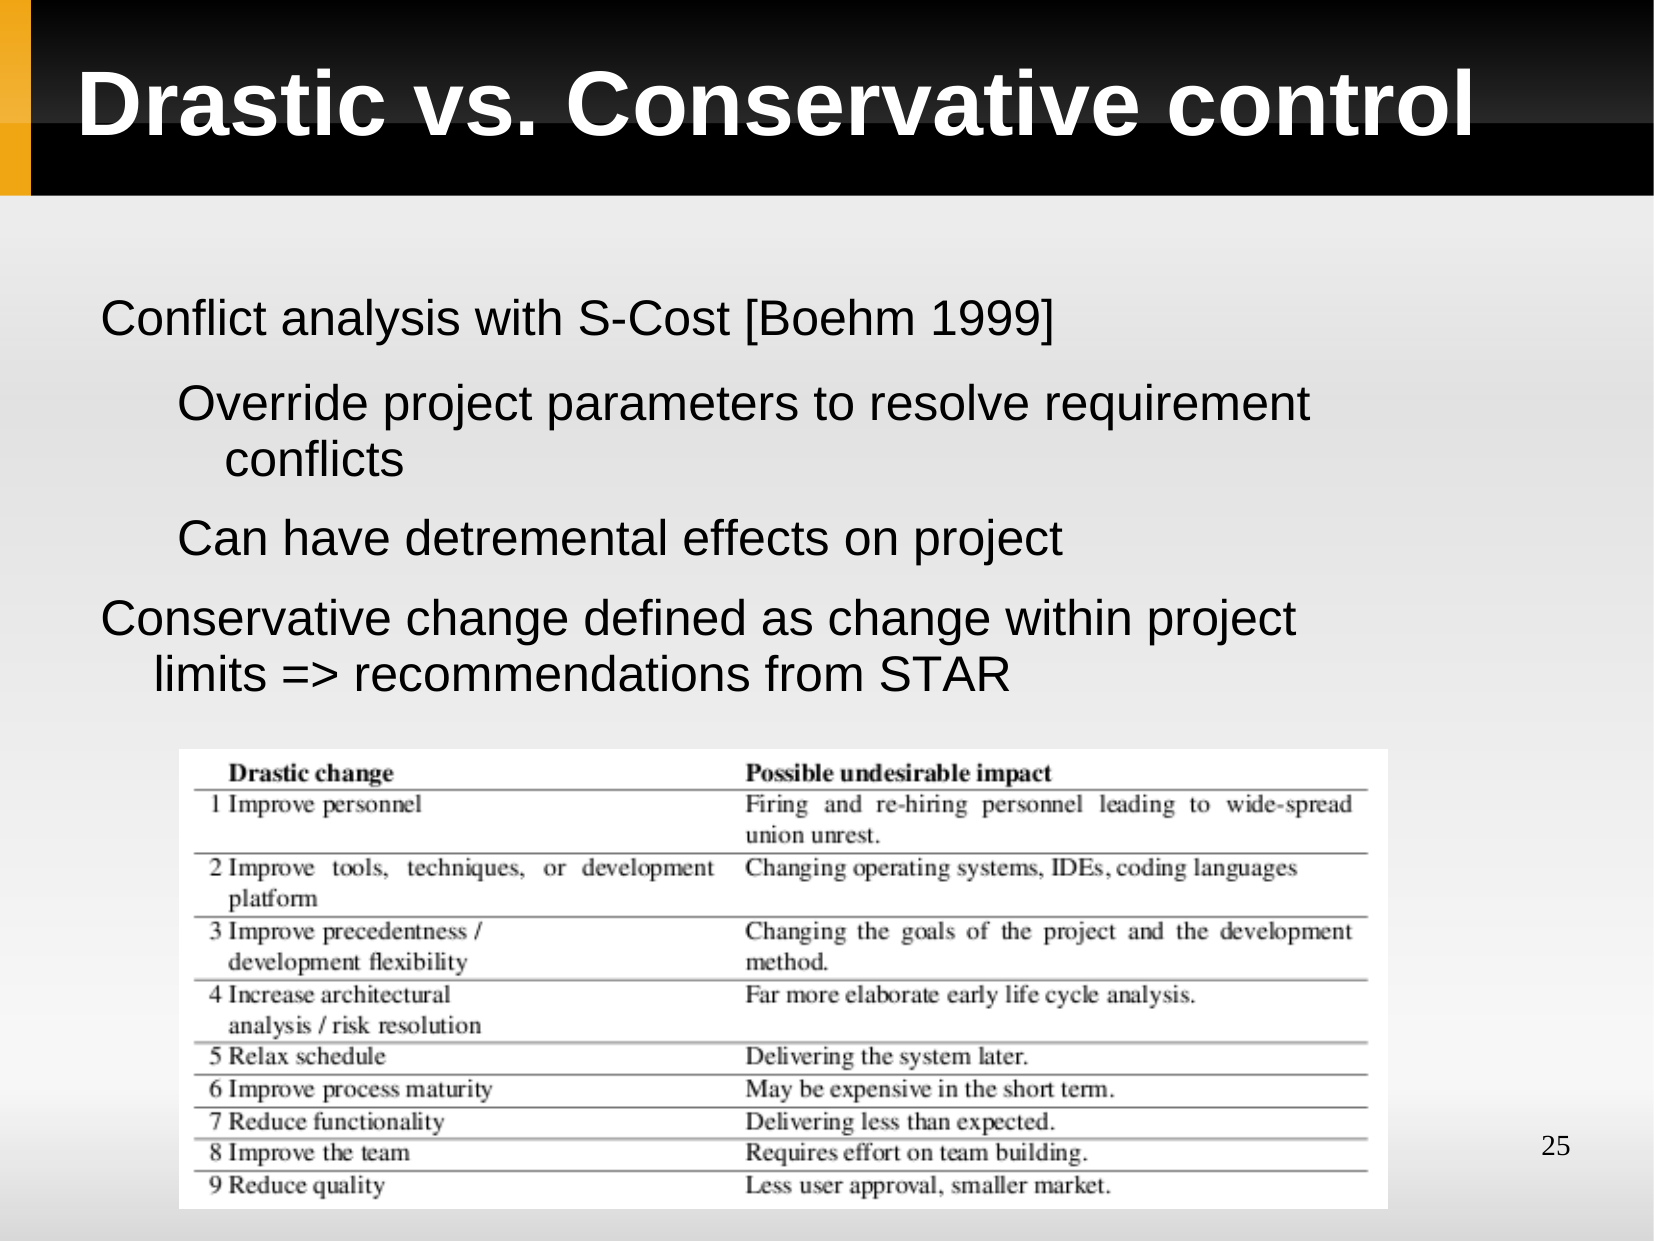

# Drastic vs. Conservative control
Conflict analysis with S-Cost [Boehm 1999]
Override project parameters to resolve requirement conflicts
Can have detremental effects on project
Conservative change defined as change within project limits => recommendations from STAR
25